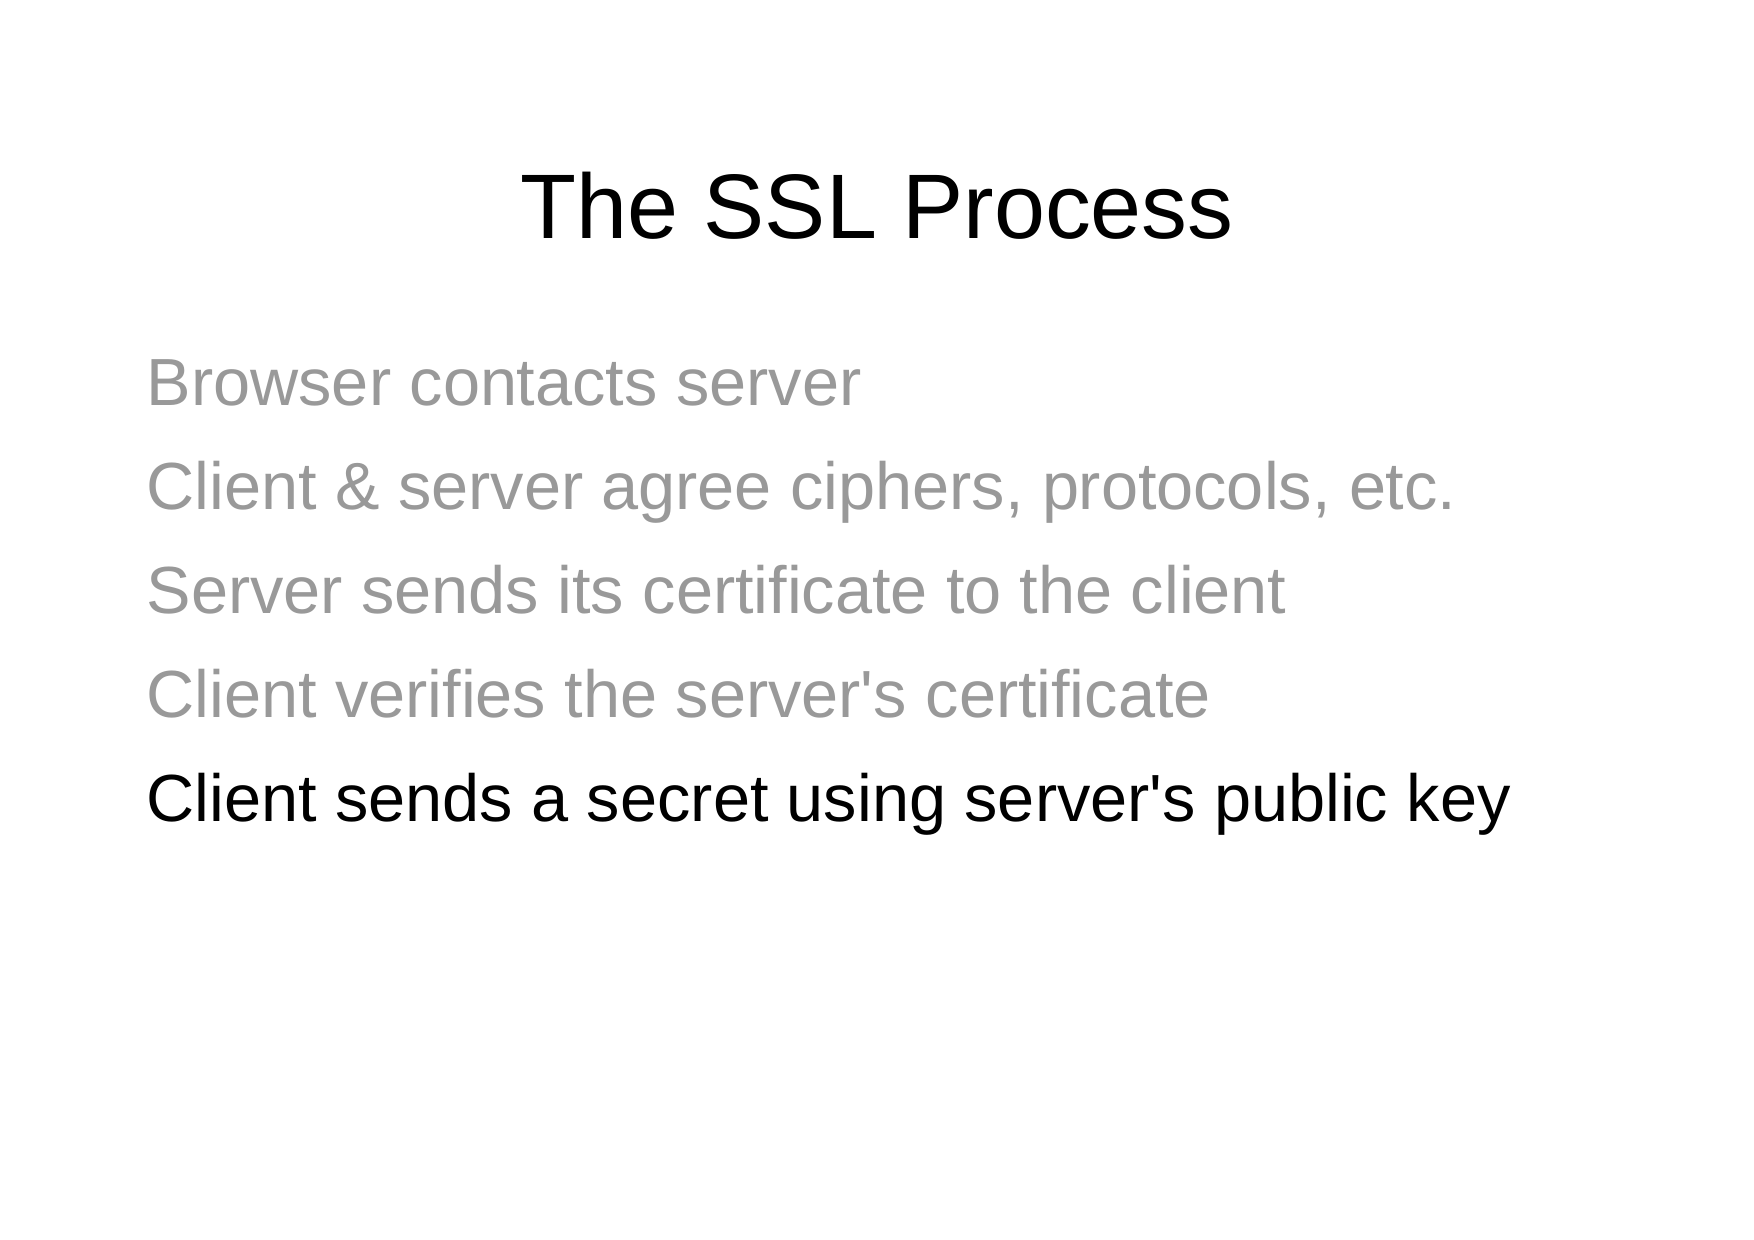

# The SSL Process
Browser contacts server
Client & server agree ciphers, protocols, etc.
Server sends its certificate to the client
Client verifies the server's certificate
Client sends a secret using server's public key